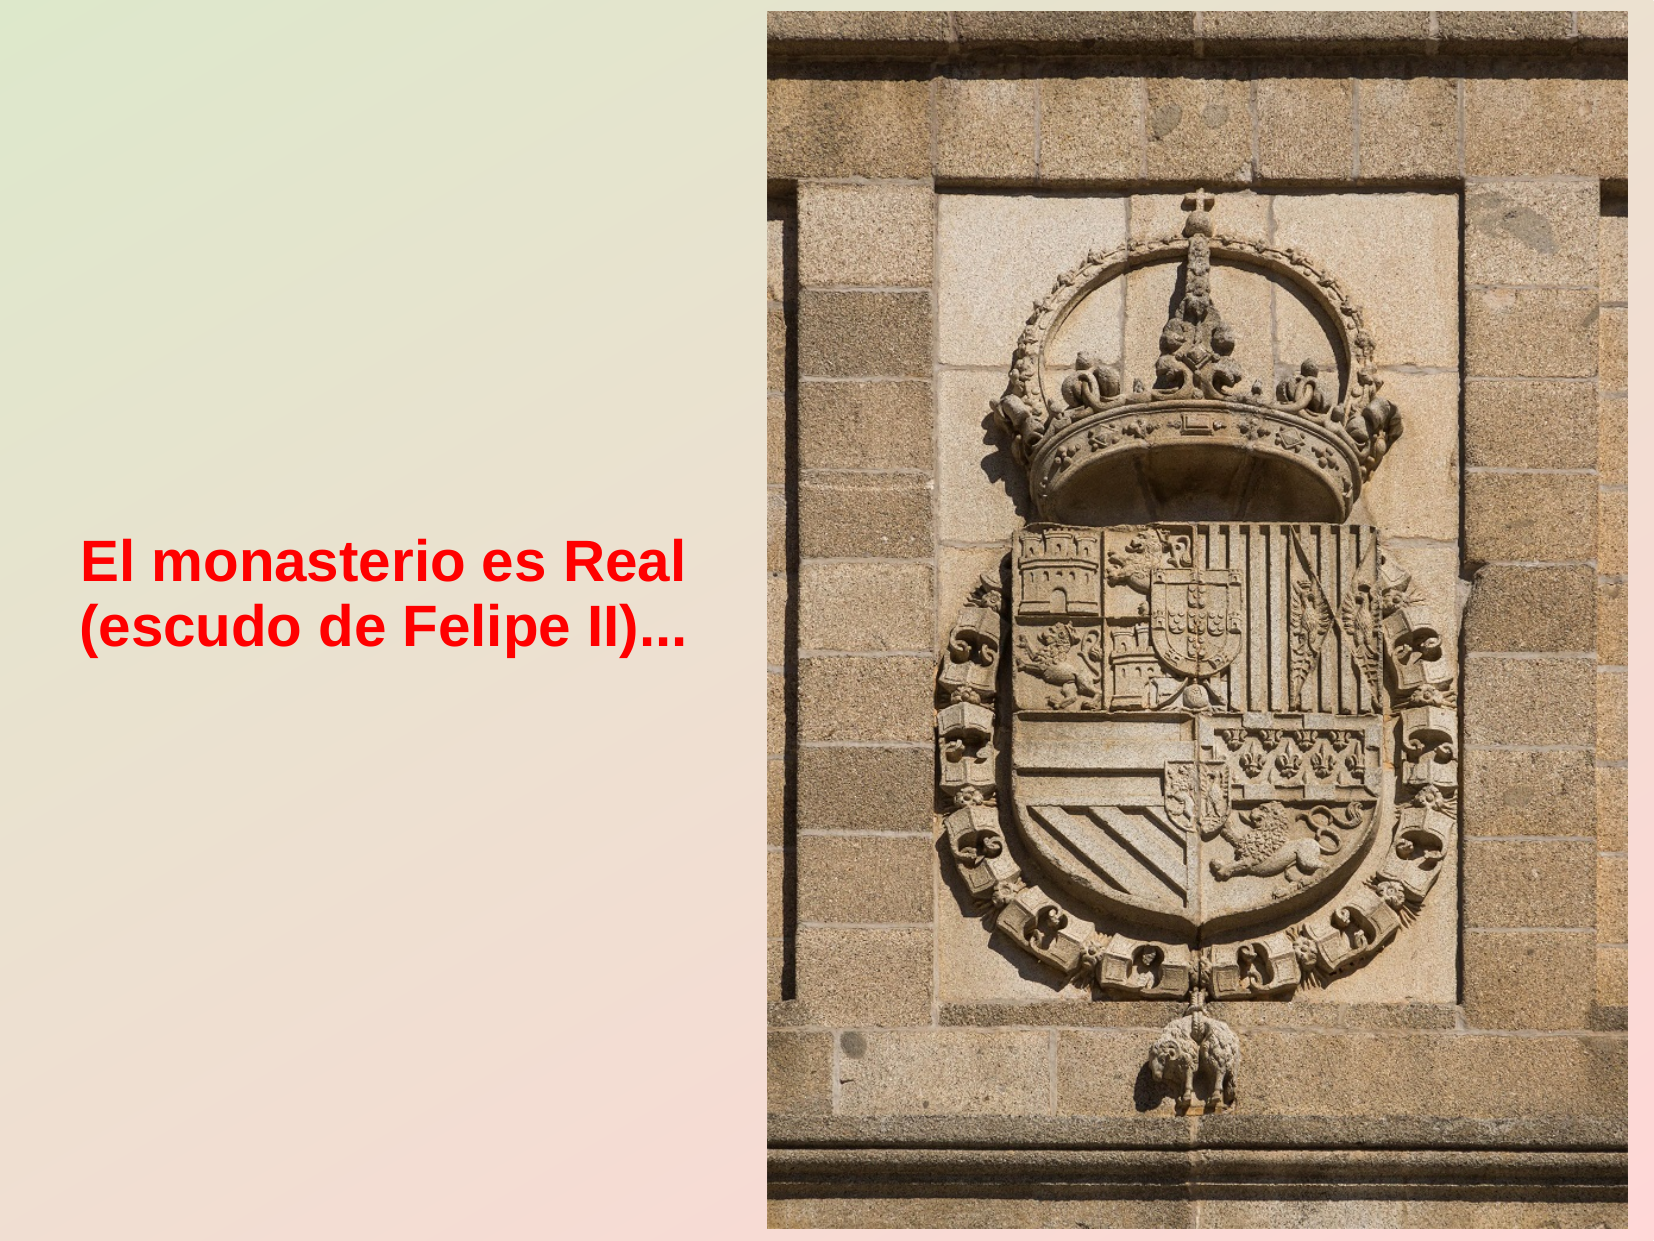

# El monasterio es Real (escudo de Felipe II)...